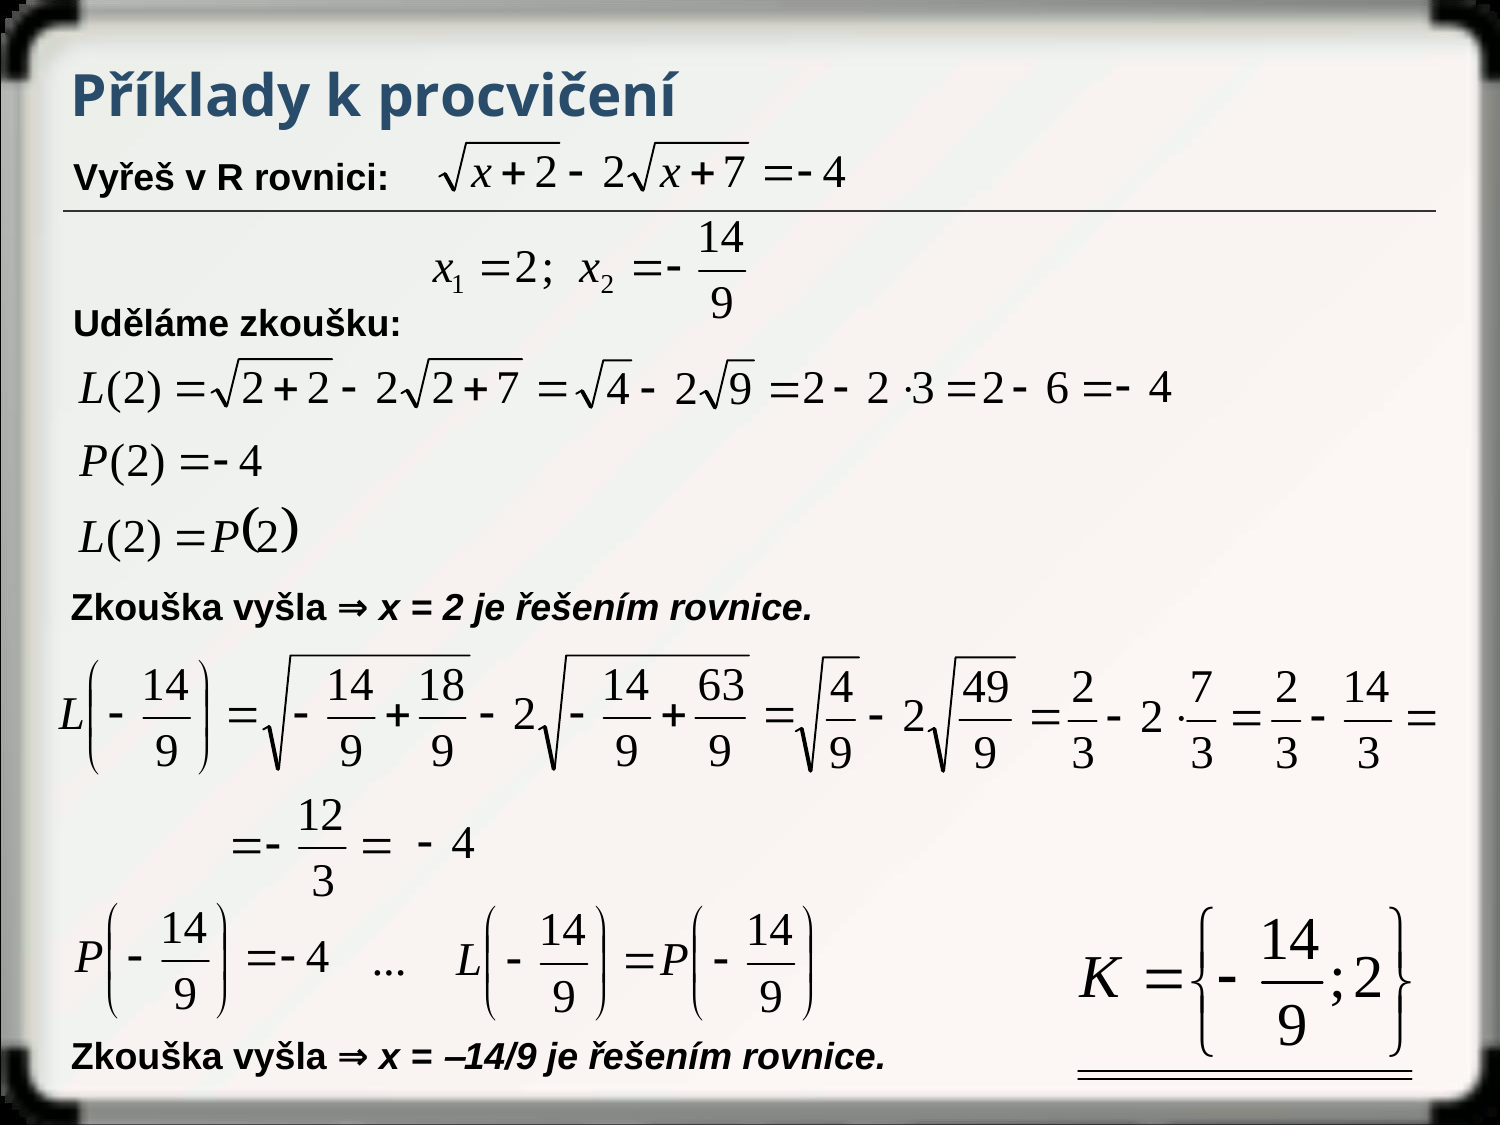

Příklady k procvičení
Vyřeš v R rovnici:
Uděláme zkoušku:
Zkouška vyšla ⇒ x = 2 je řešením rovnice.
Zkouška vyšla ⇒ x = ‒14/9 je řešením rovnice.